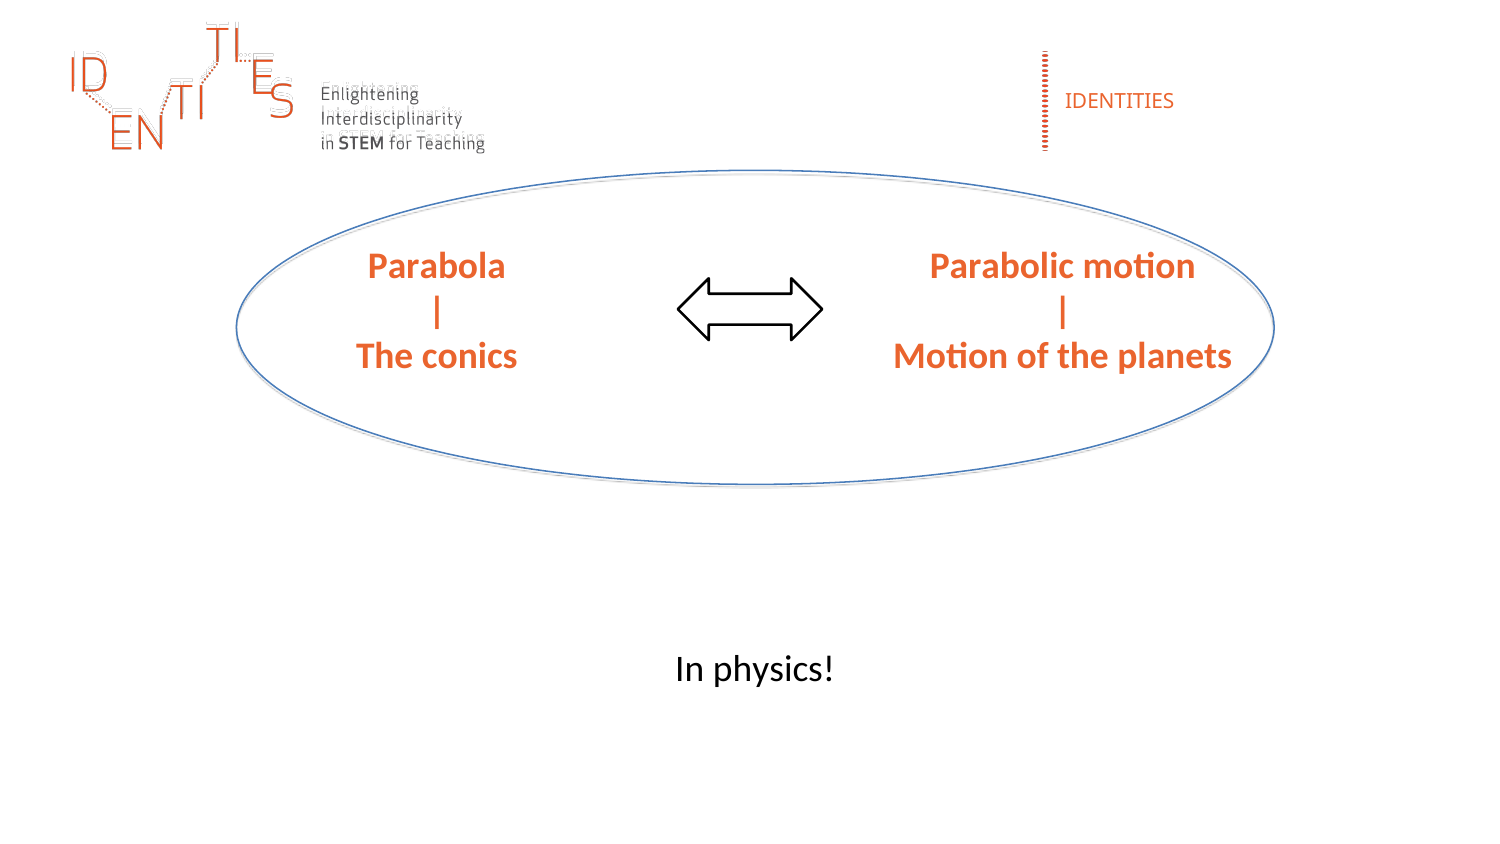

IDENTITIES
Parabola
|
The conics
Parabolic motion
|
Motion of the planets
In physics!